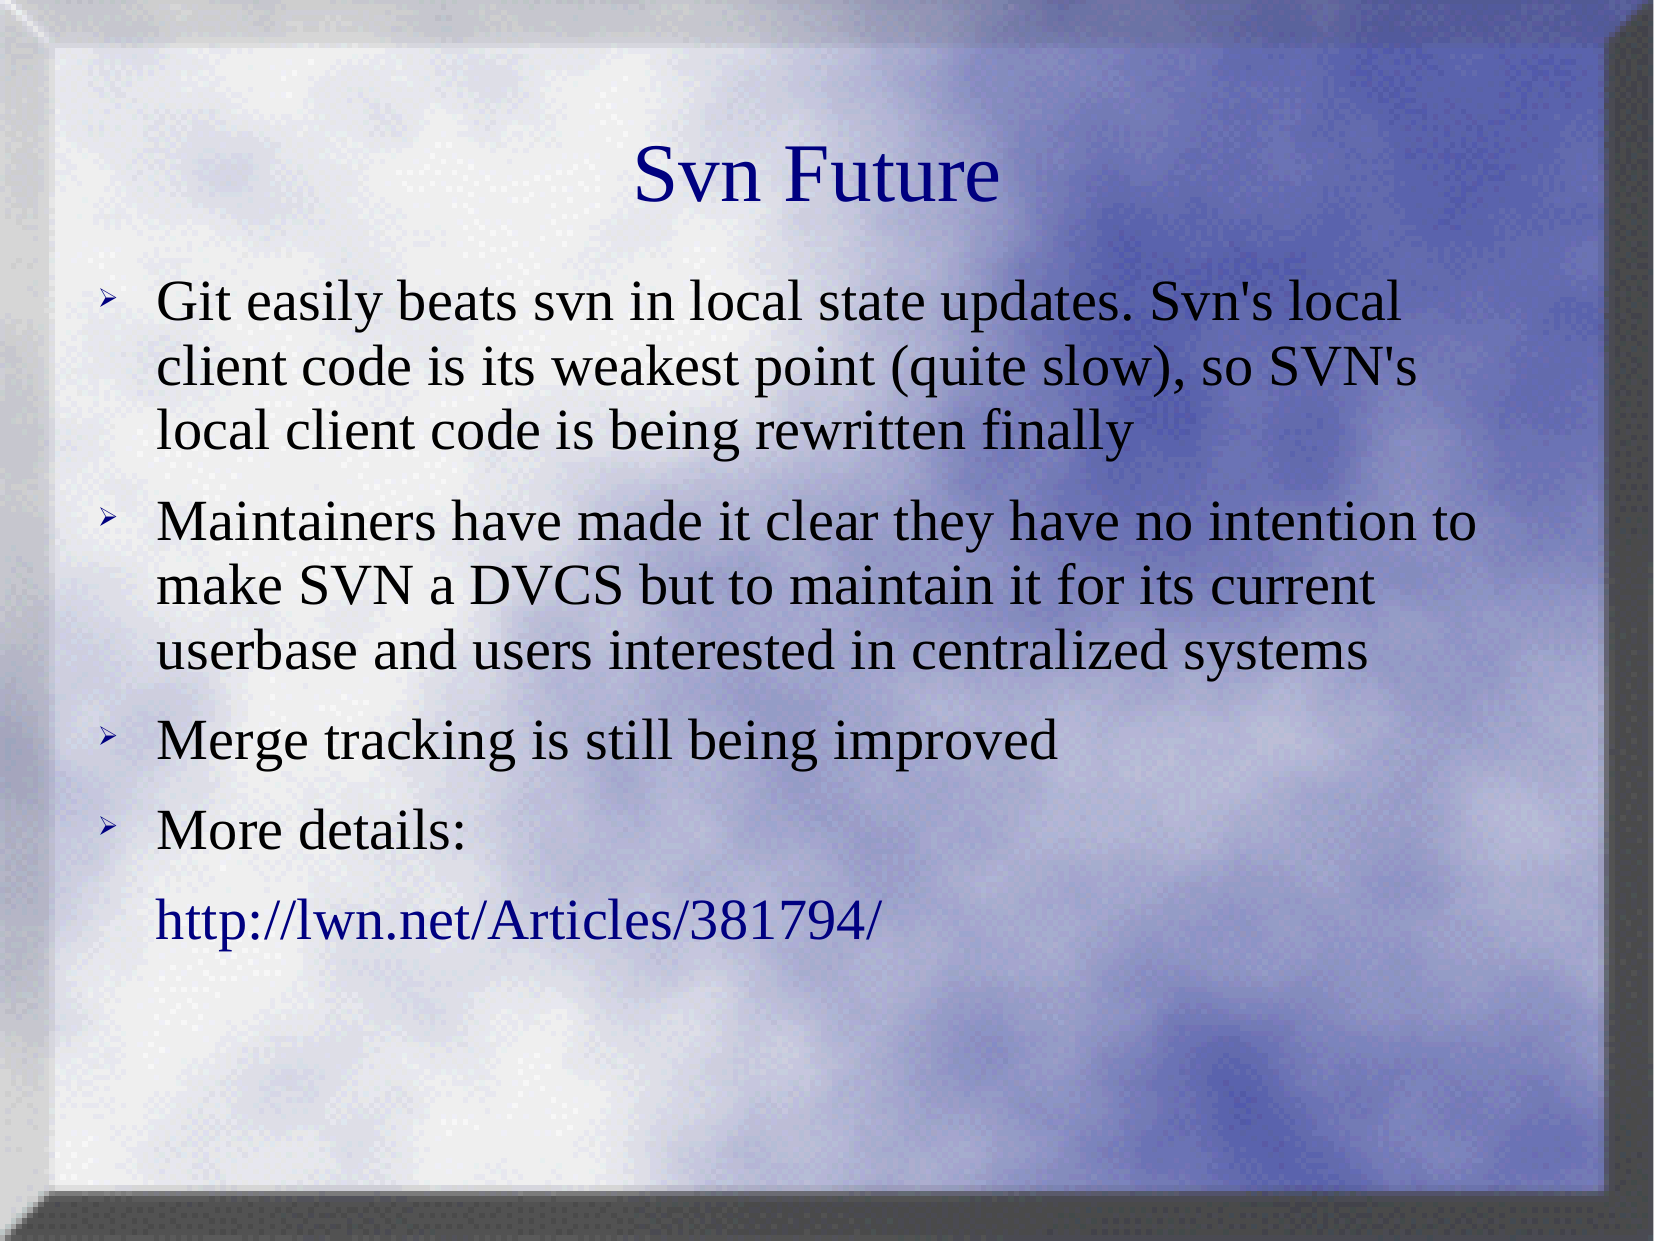

# Svn Future
Git easily beats svn in local state updates. Svn's local client code is its weakest point (quite slow), so SVN's local client code is being rewritten finally
Maintainers have made it clear they have no intention to make SVN a DVCS but to maintain it for its current userbase and users interested in centralized systems
Merge tracking is still being improved
More details:
 http://lwn.net/Articles/381794/